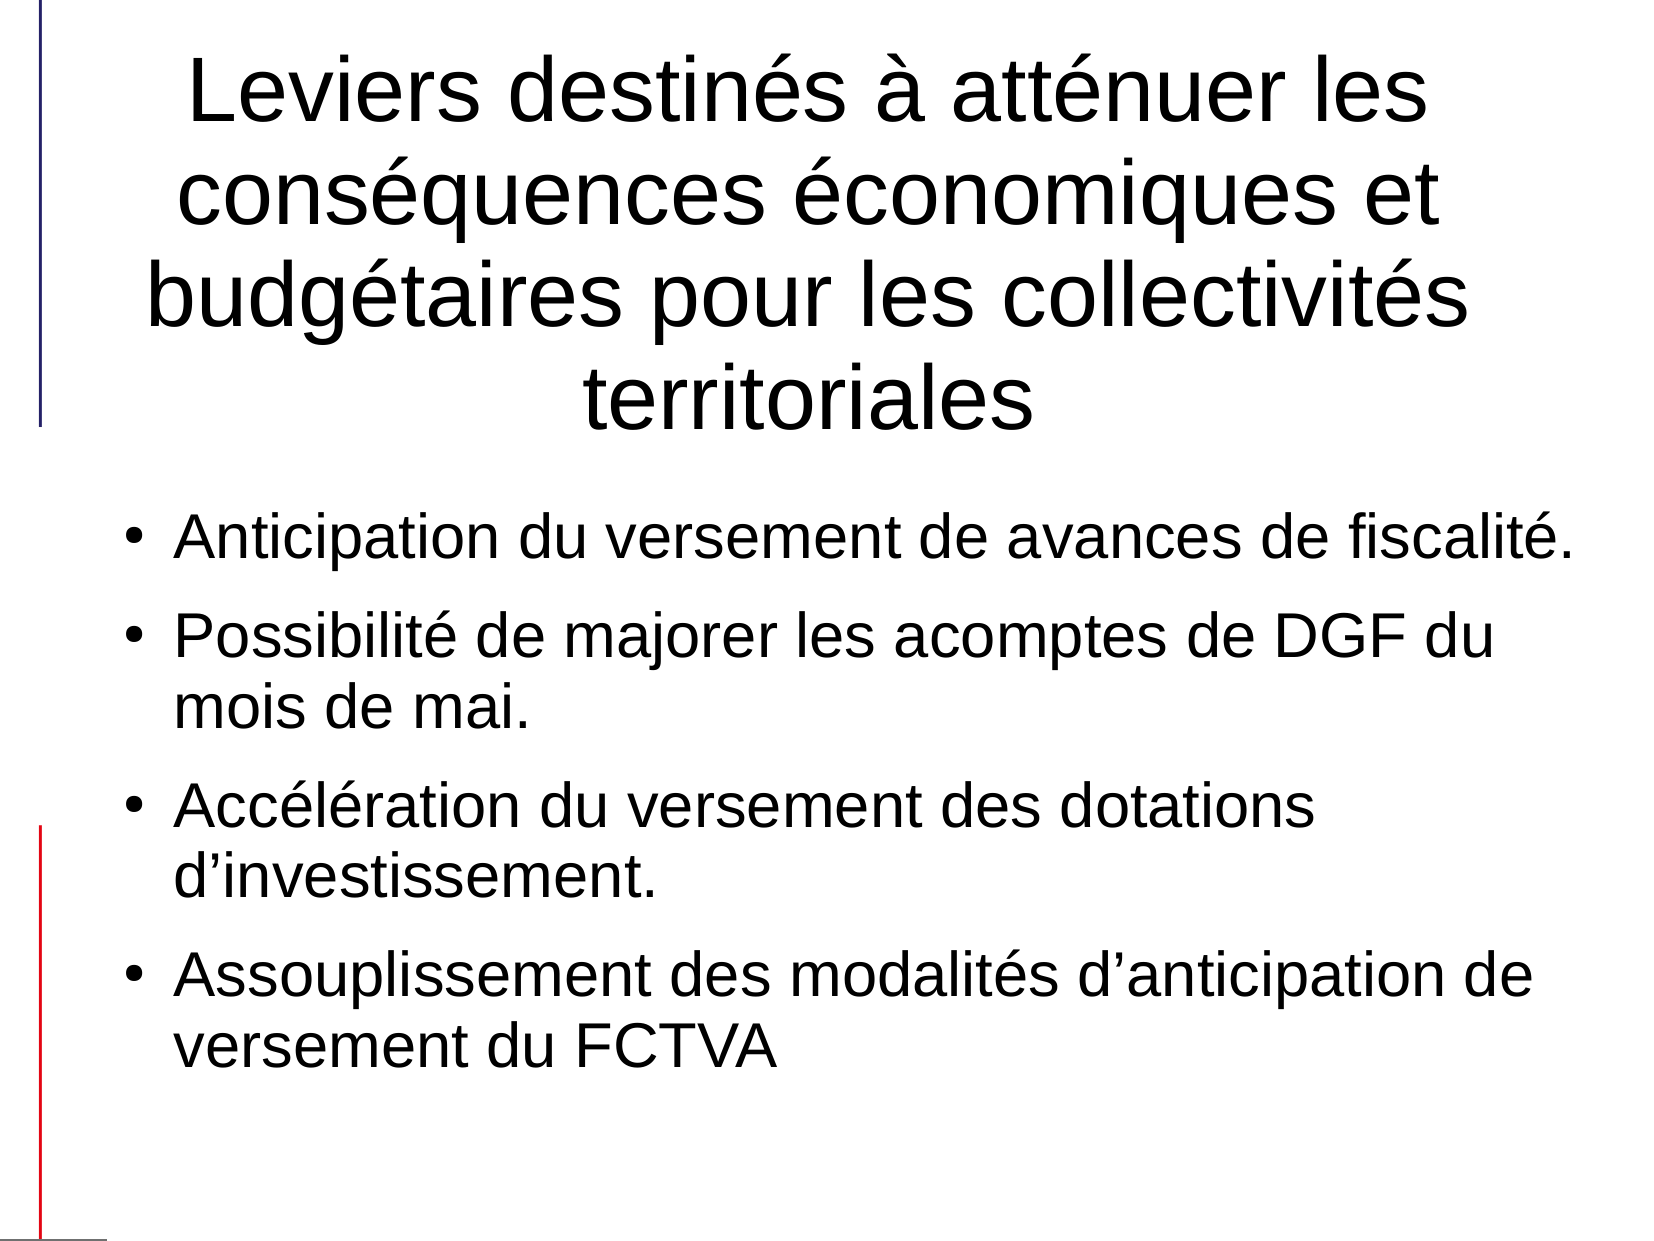

# Leviers destinés à atténuer les conséquences économiques et budgétaires pour les collectivités territoriales
Anticipation du versement de avances de fiscalité.
Possibilité de majorer les acomptes de DGF du mois de mai.
Accélération du versement des dotations d’investissement.
Assouplissement des modalités d’anticipation de versement du FCTVA